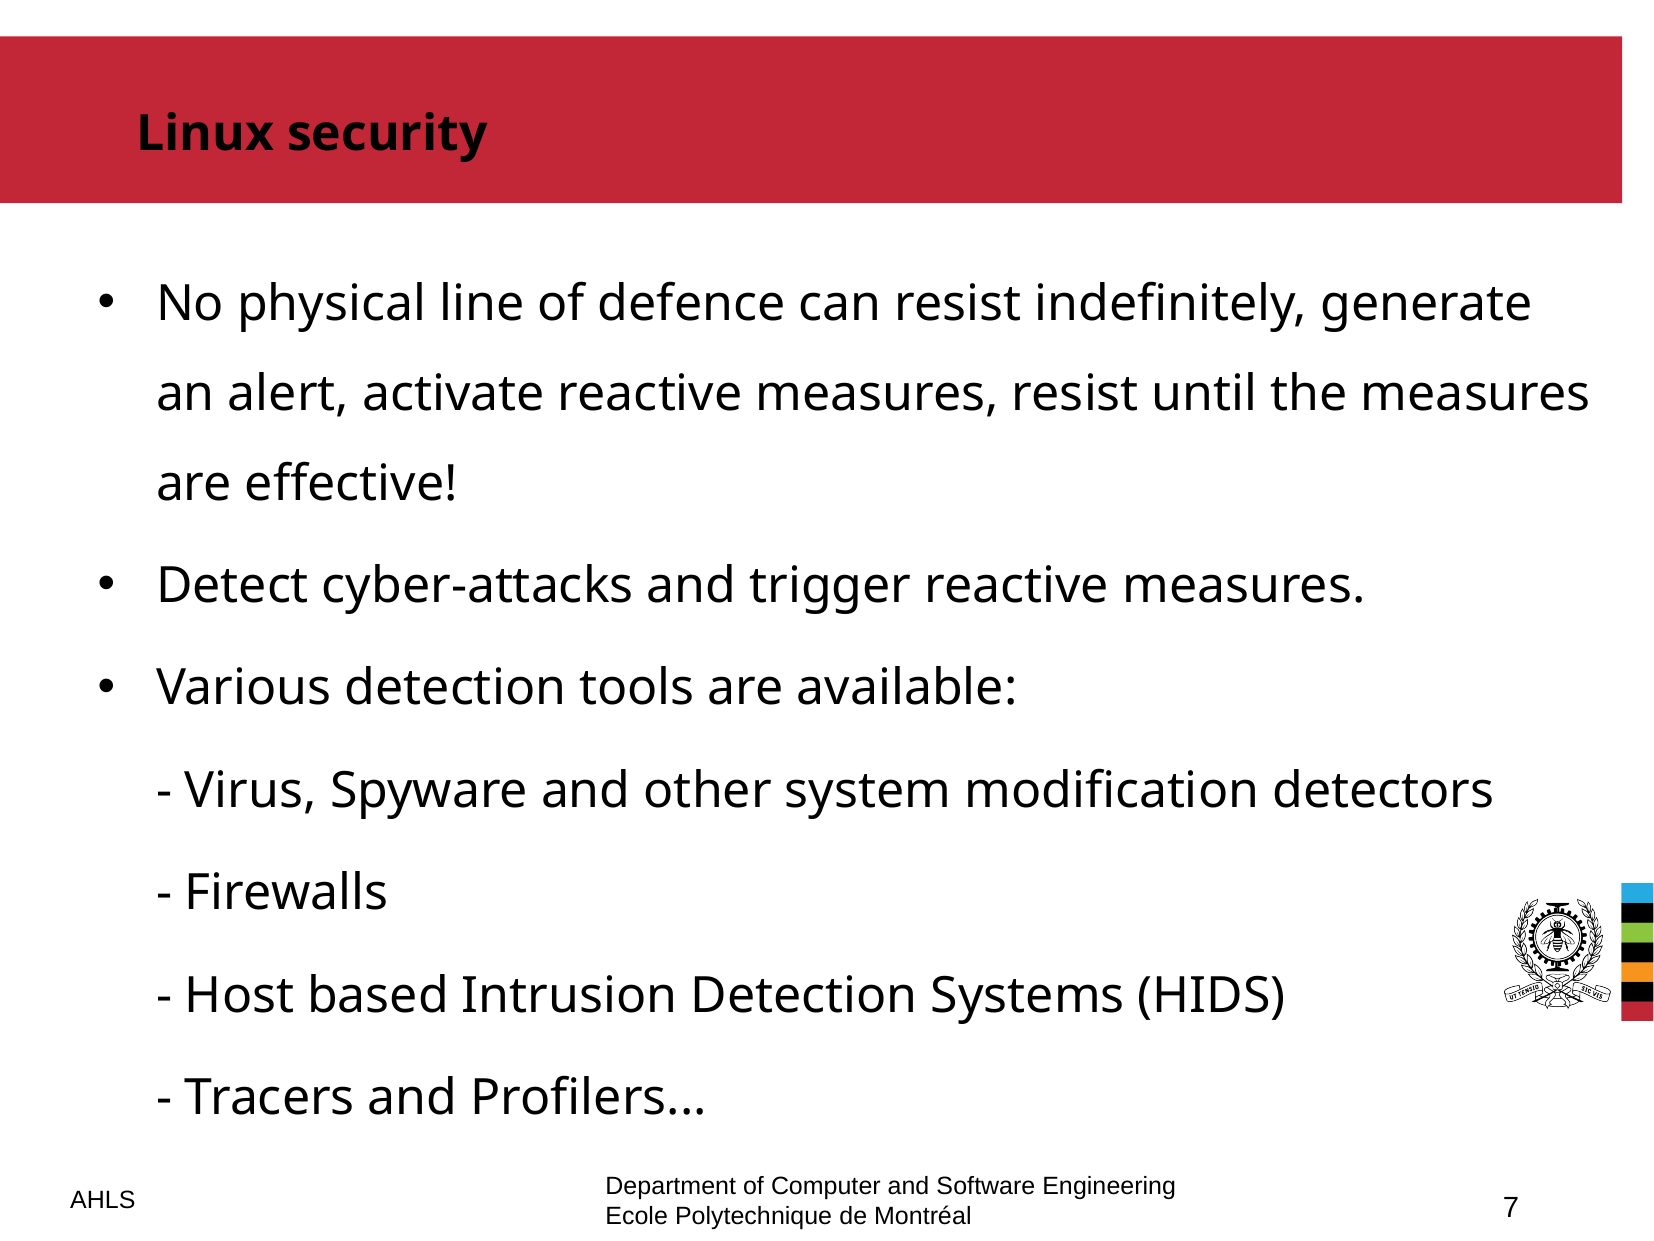

Linux security
# No physical line of defence can resist indefinitely, generate an alert, activate reactive measures, resist until the measures are effective!
Detect cyber-attacks and trigger reactive measures.
Various detection tools are available:
- Virus, Spyware and other system modification detectors
- Firewalls
- Host based Intrusion Detection Systems (HIDS)
- Tracers and Profilers...